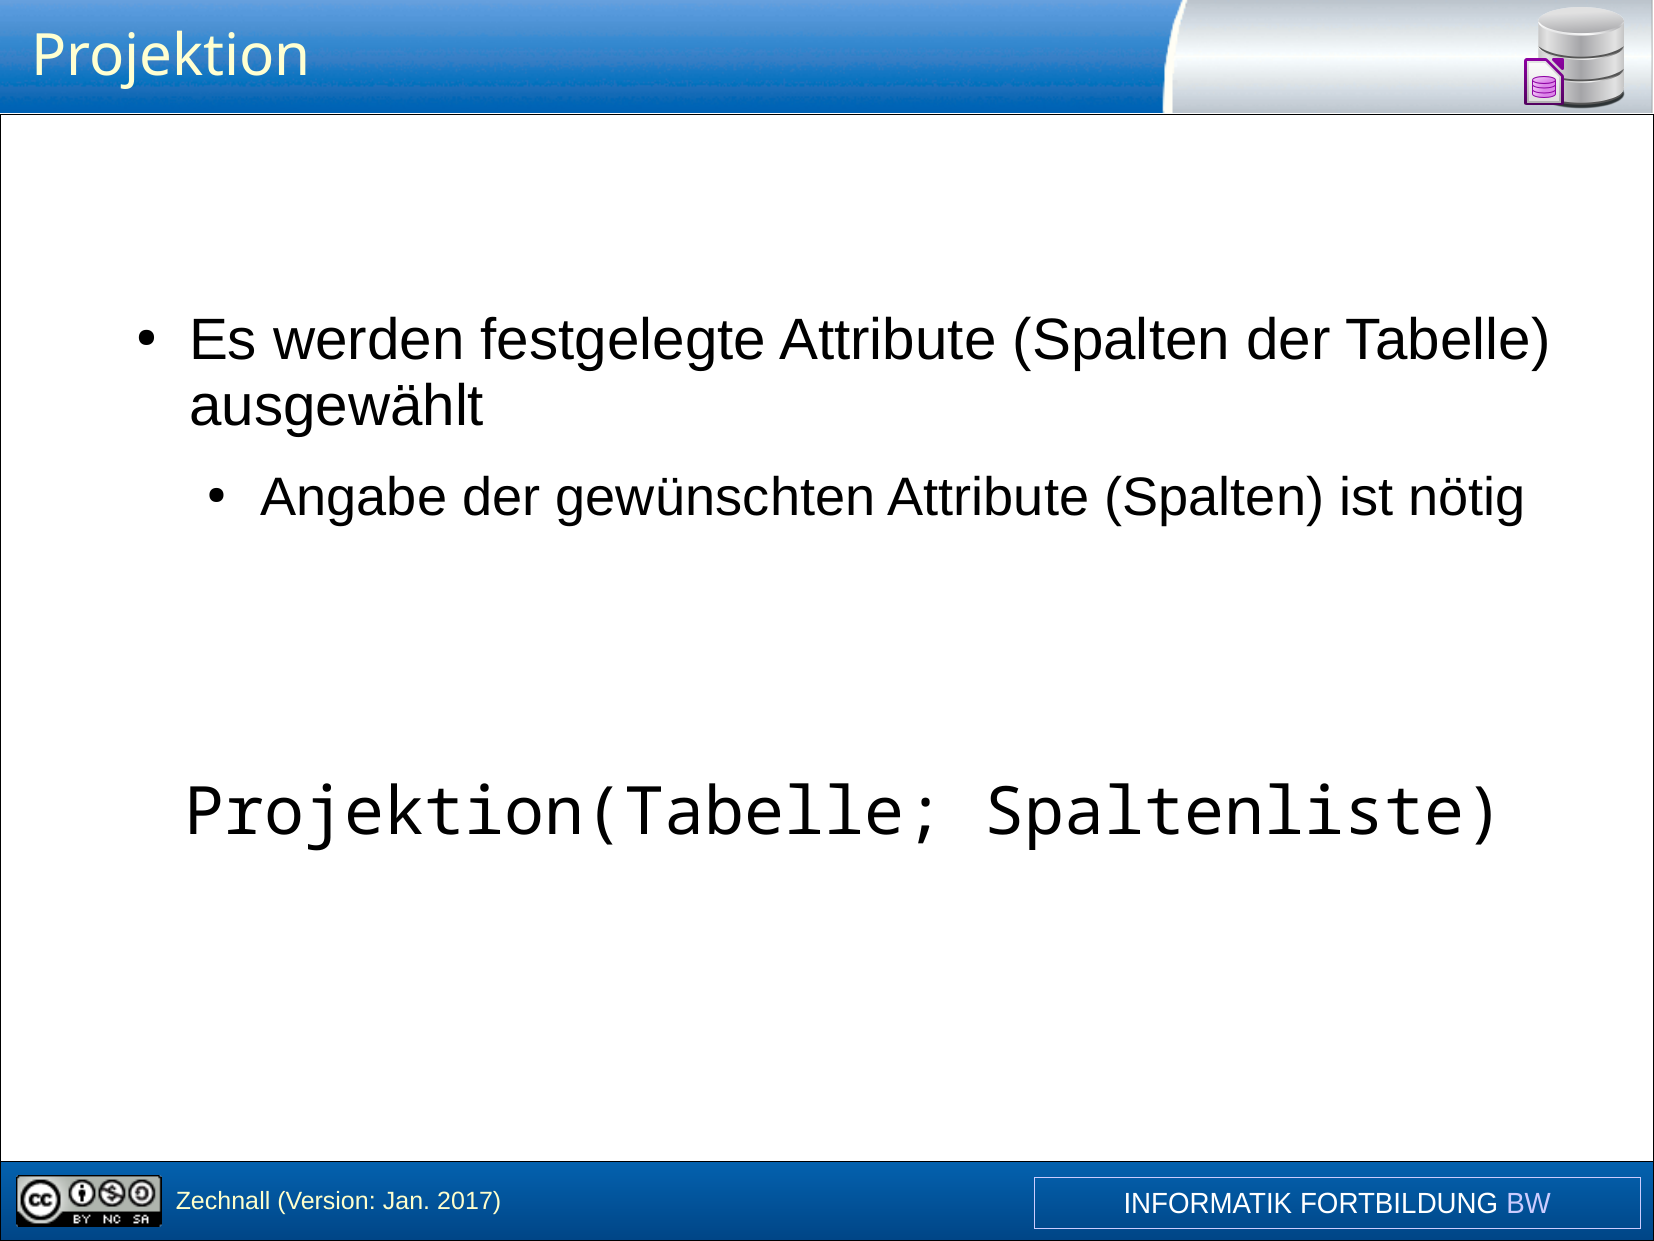

# Projektion
Es werden festgelegte Attribute (Spalten der Tabelle) ausgewählt
Angabe der gewünschten Attribute (Spalten) ist nötig
Projektion(Tabelle; Spaltenliste)